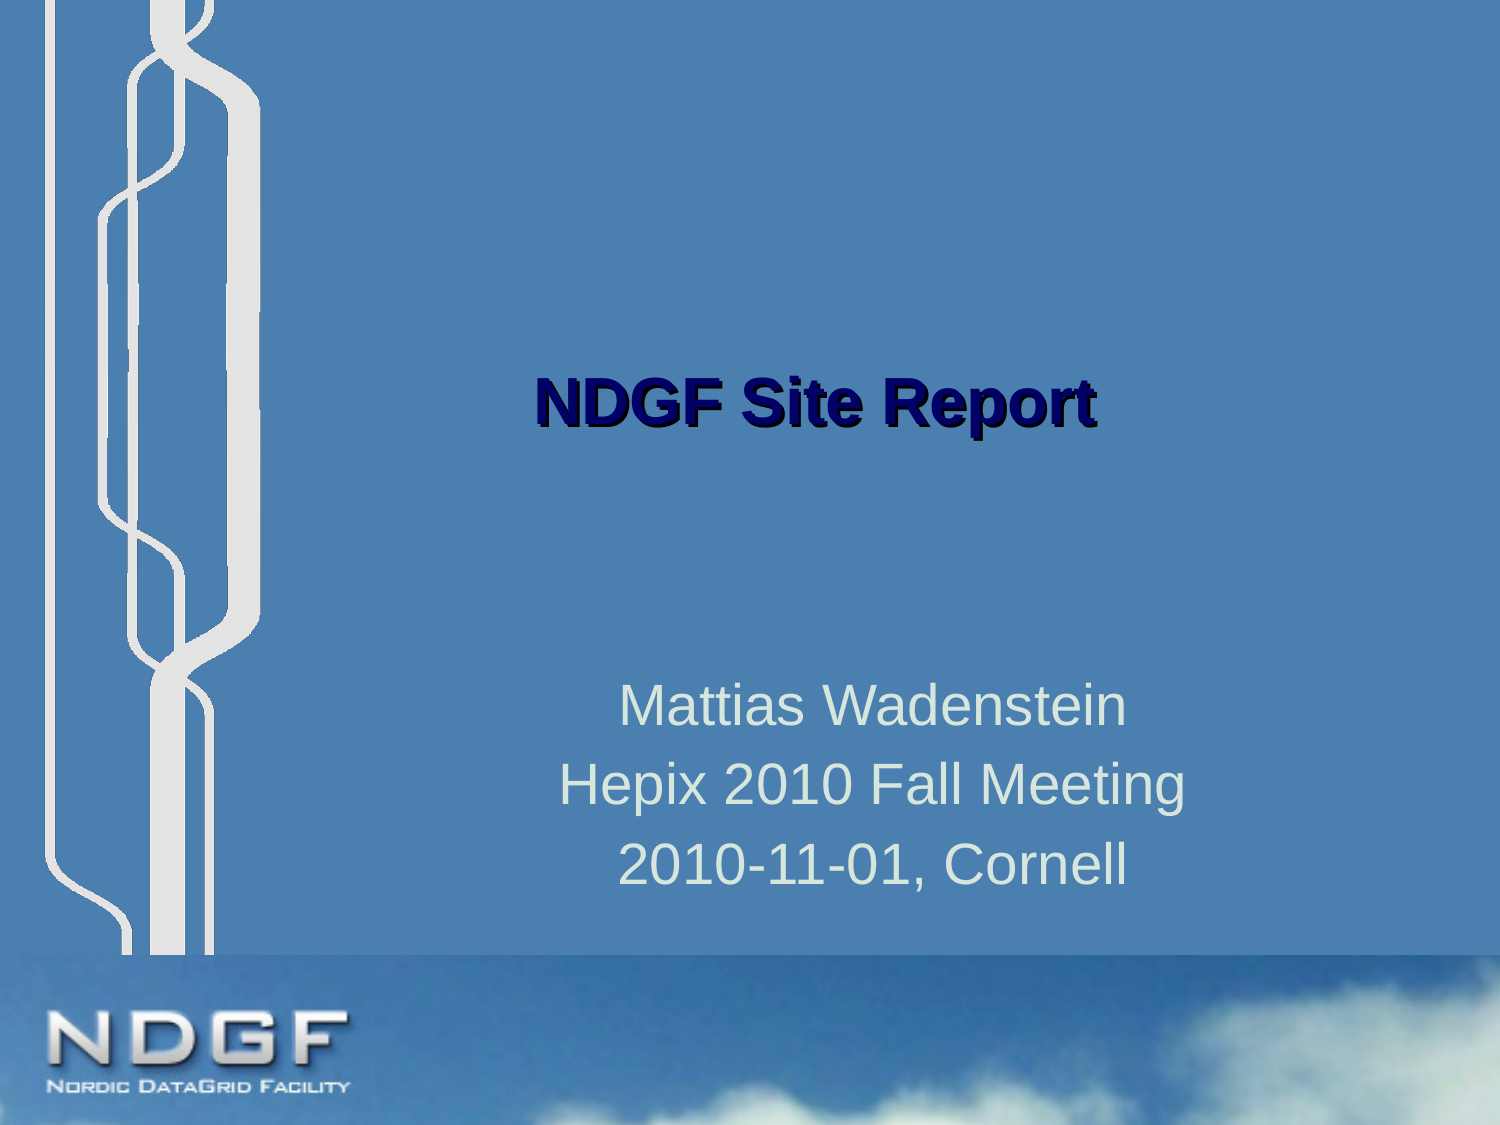

# NDGF Site Report
Mattias Wadenstein
Hepix 2010 Fall Meeting
2010-11-01, Cornell